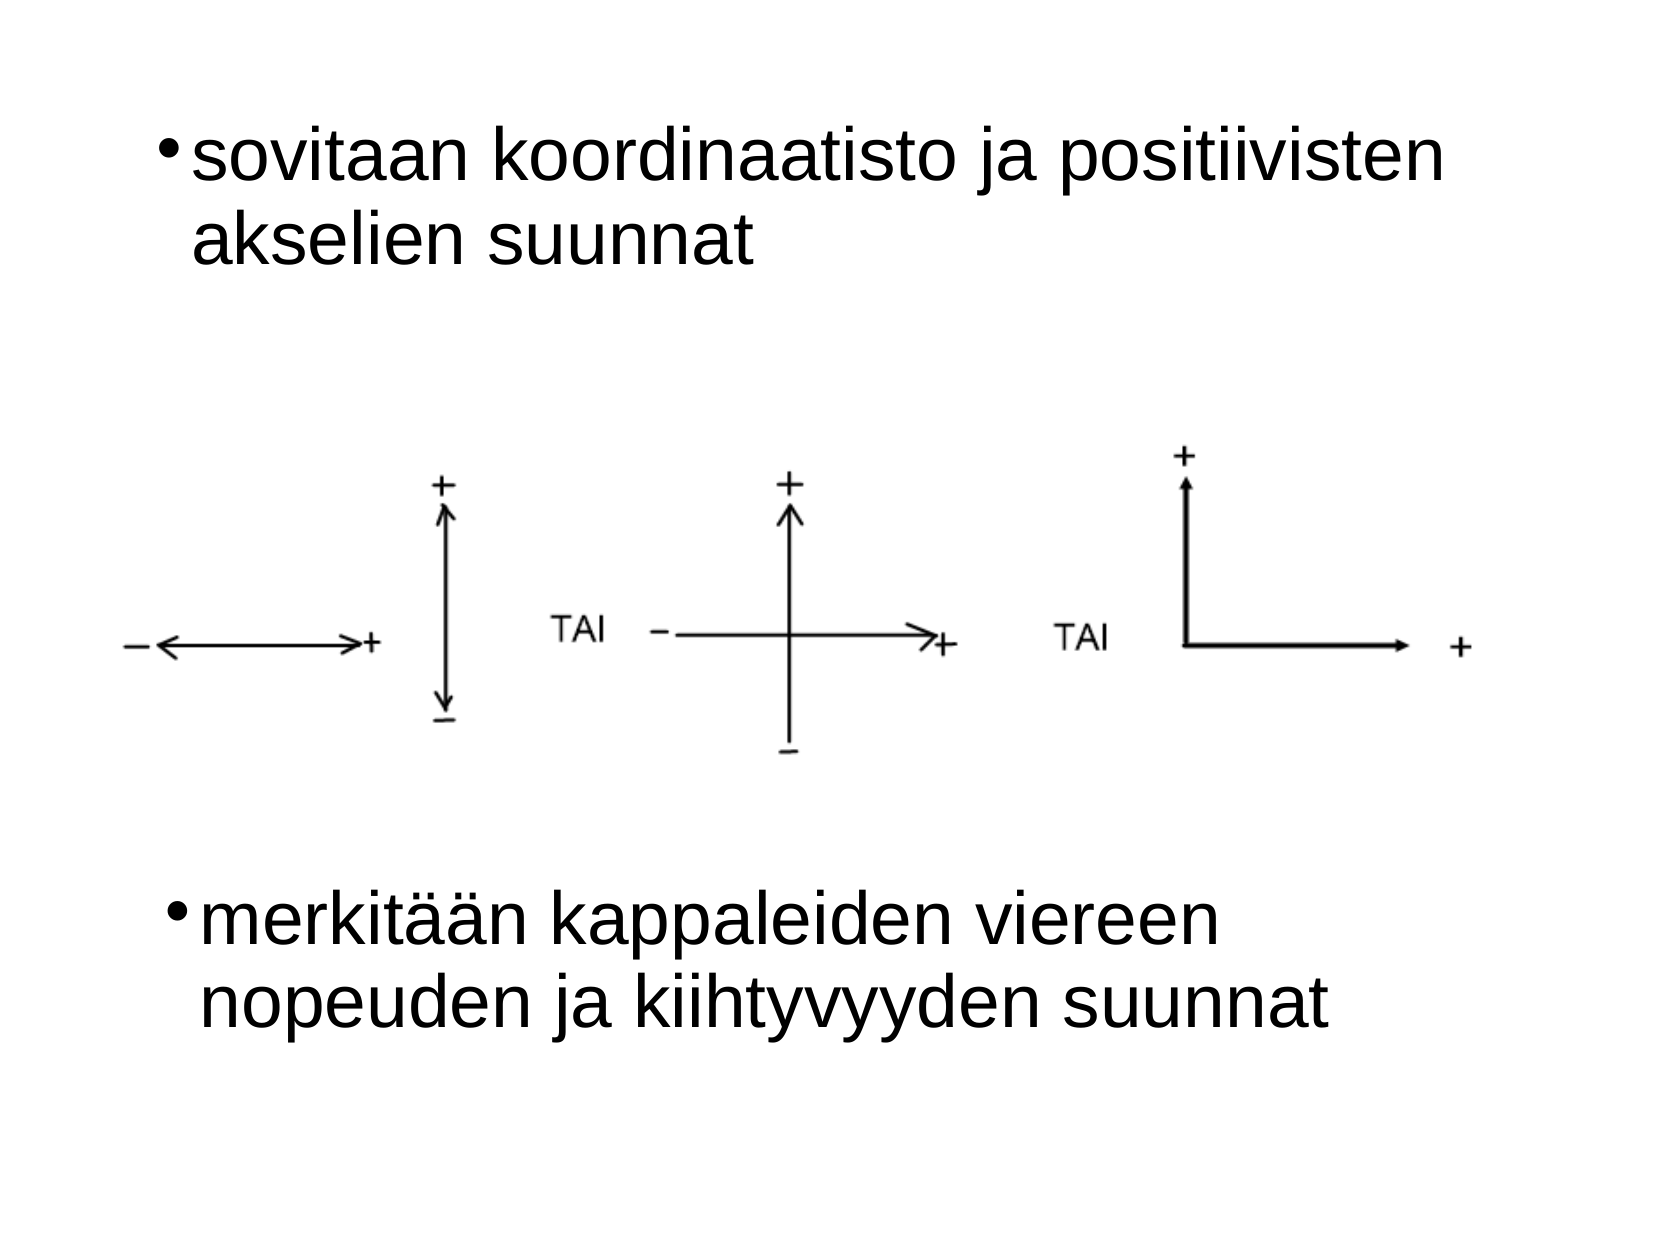

sovitaan koordinaatisto ja positiivisten akselien suunnat
merkitään kappaleiden viereen nopeuden ja kiihtyvyyden suunnat